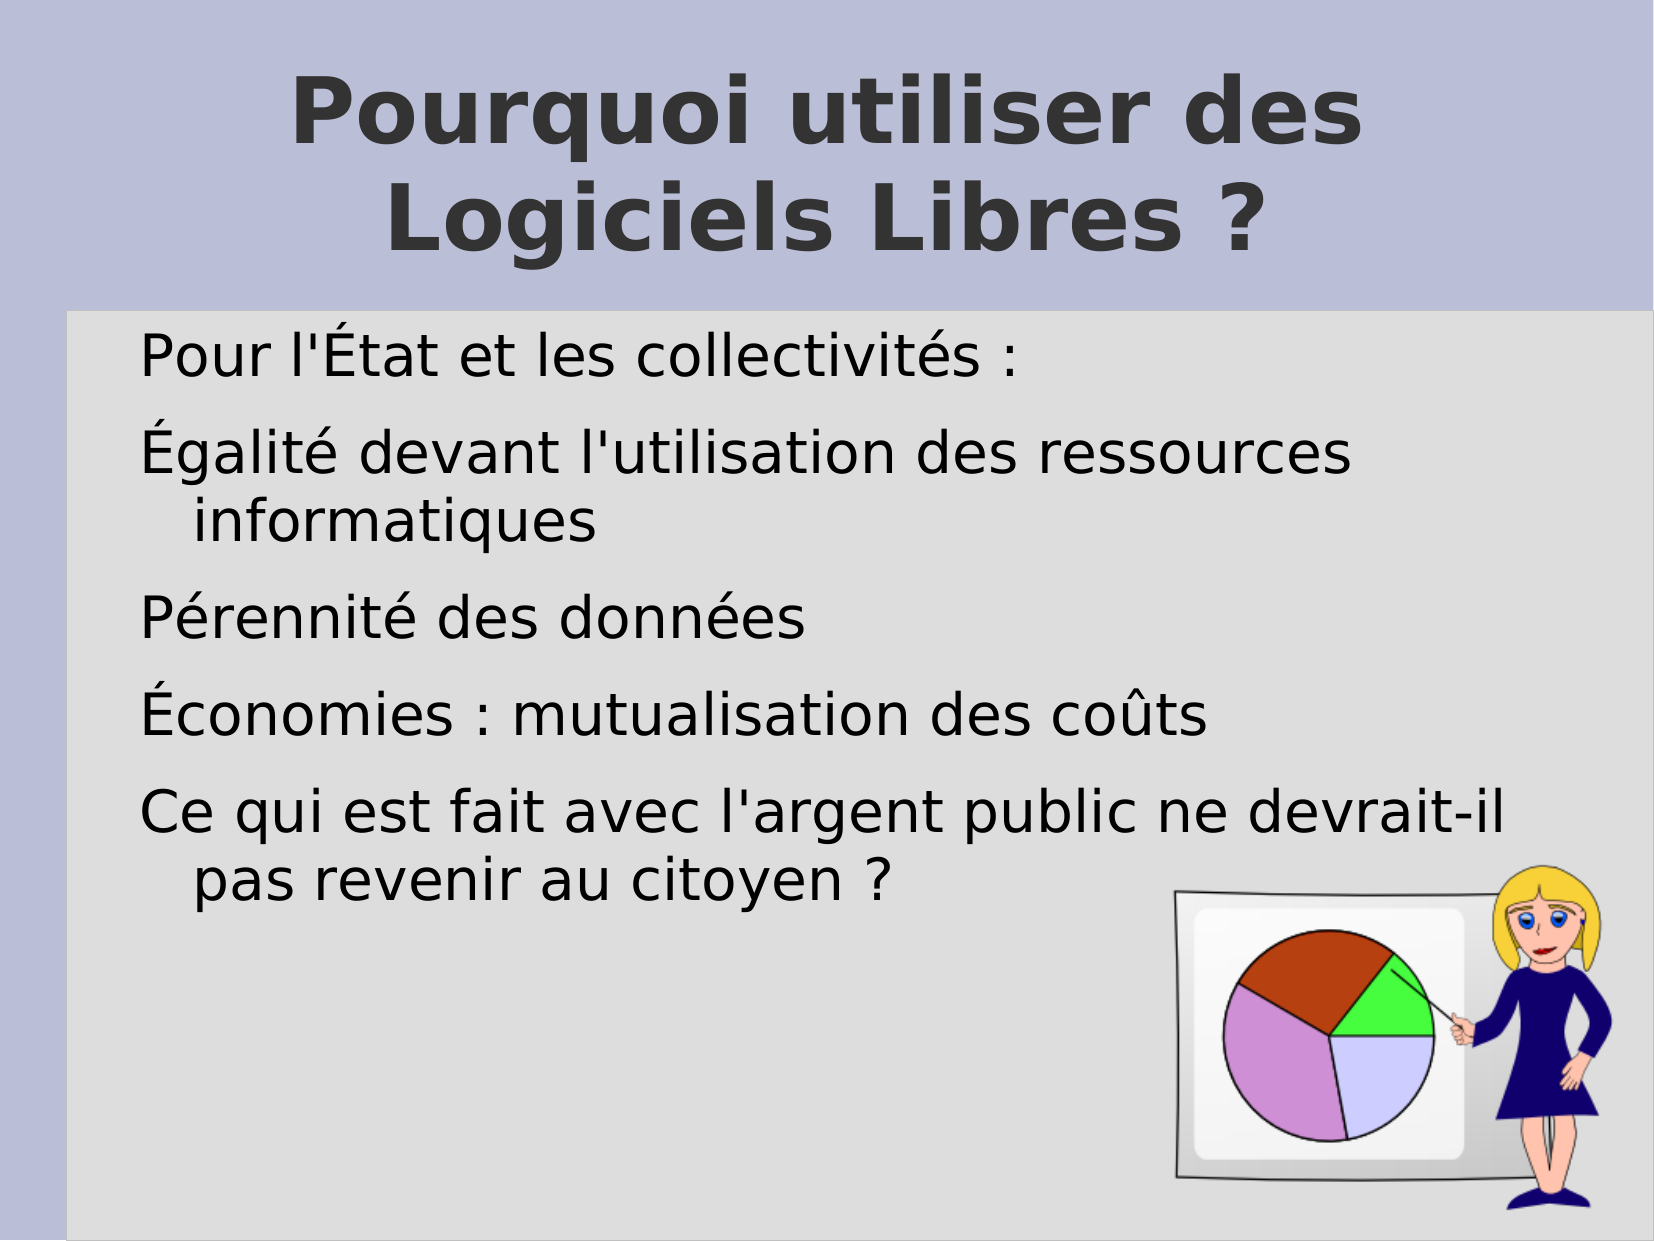

# Pourquoi utiliser des Logiciels Libres ?
Pour l'État et les collectivités :
Égalité devant l'utilisation des ressources informatiques
Pérennité des données
Économies : mutualisation des coûts
Ce qui est fait avec l'argent public ne devrait-il pas revenir au citoyen ?